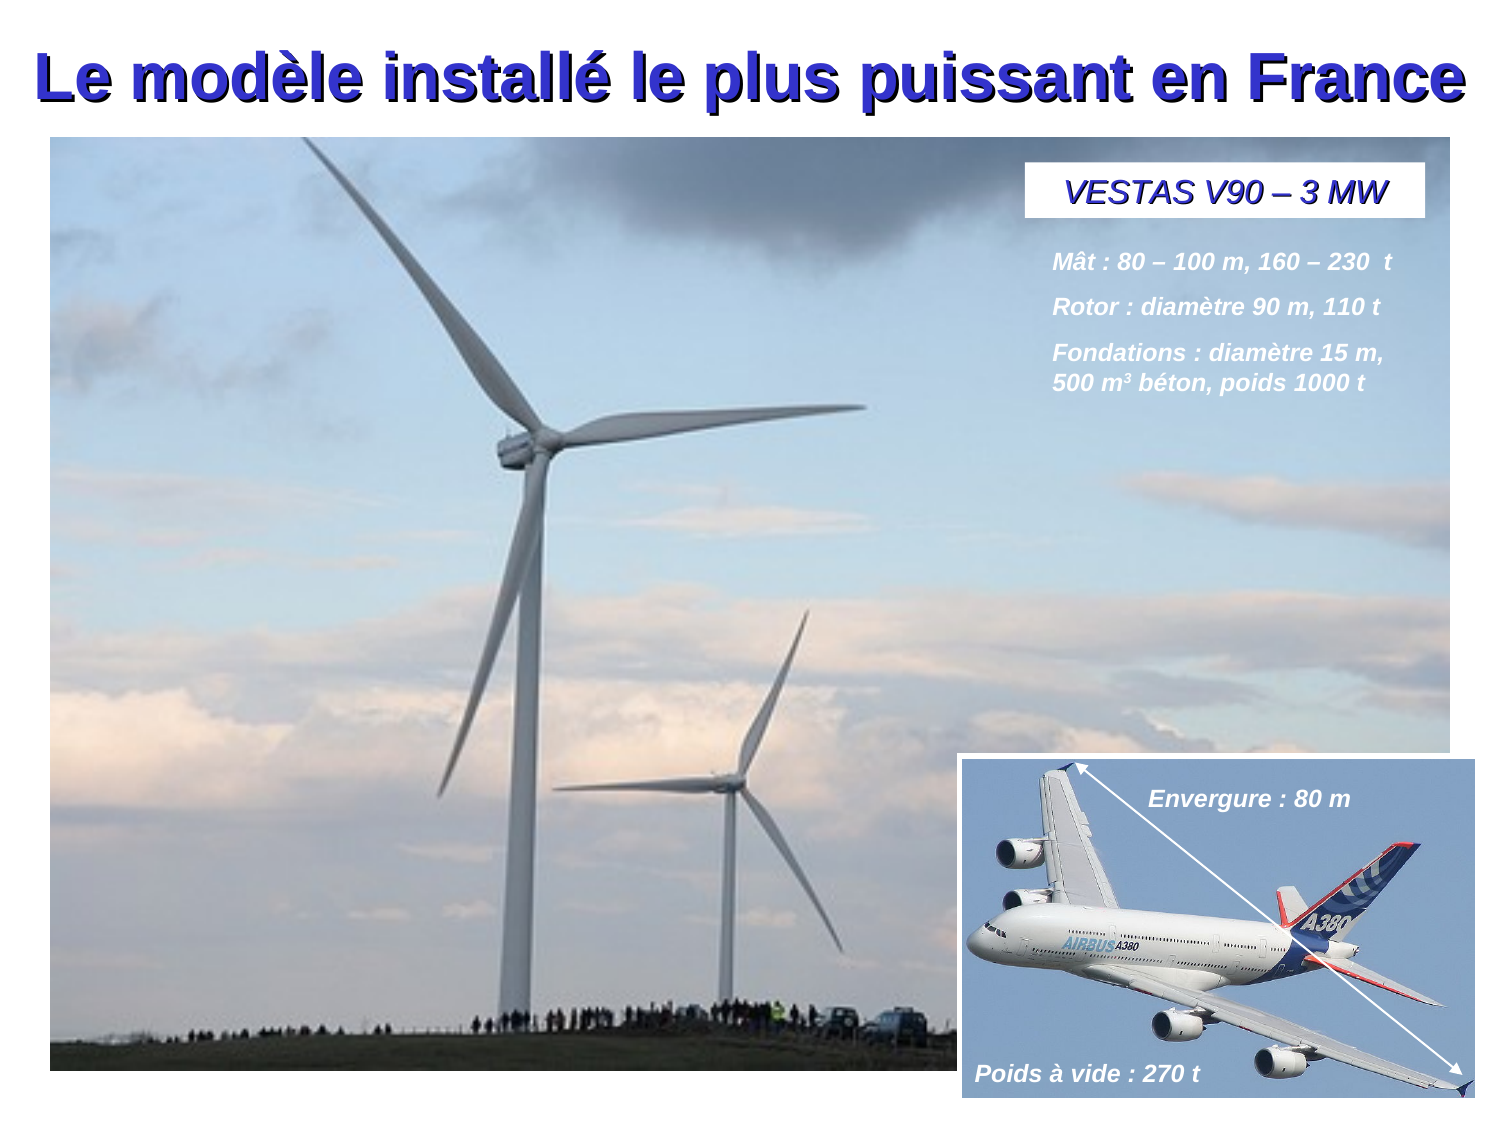

Le modèle installé le plus puissant en France
VESTAS V90 – 3 MW
Mât : 80 – 100 m, 160 – 230 t
Rotor : diamètre 90 m, 110 t
Fondations : diamètre 15 m, 500 m3 béton, poids 1000 t
Envergure : 80 m
Poids à vide : 270 t